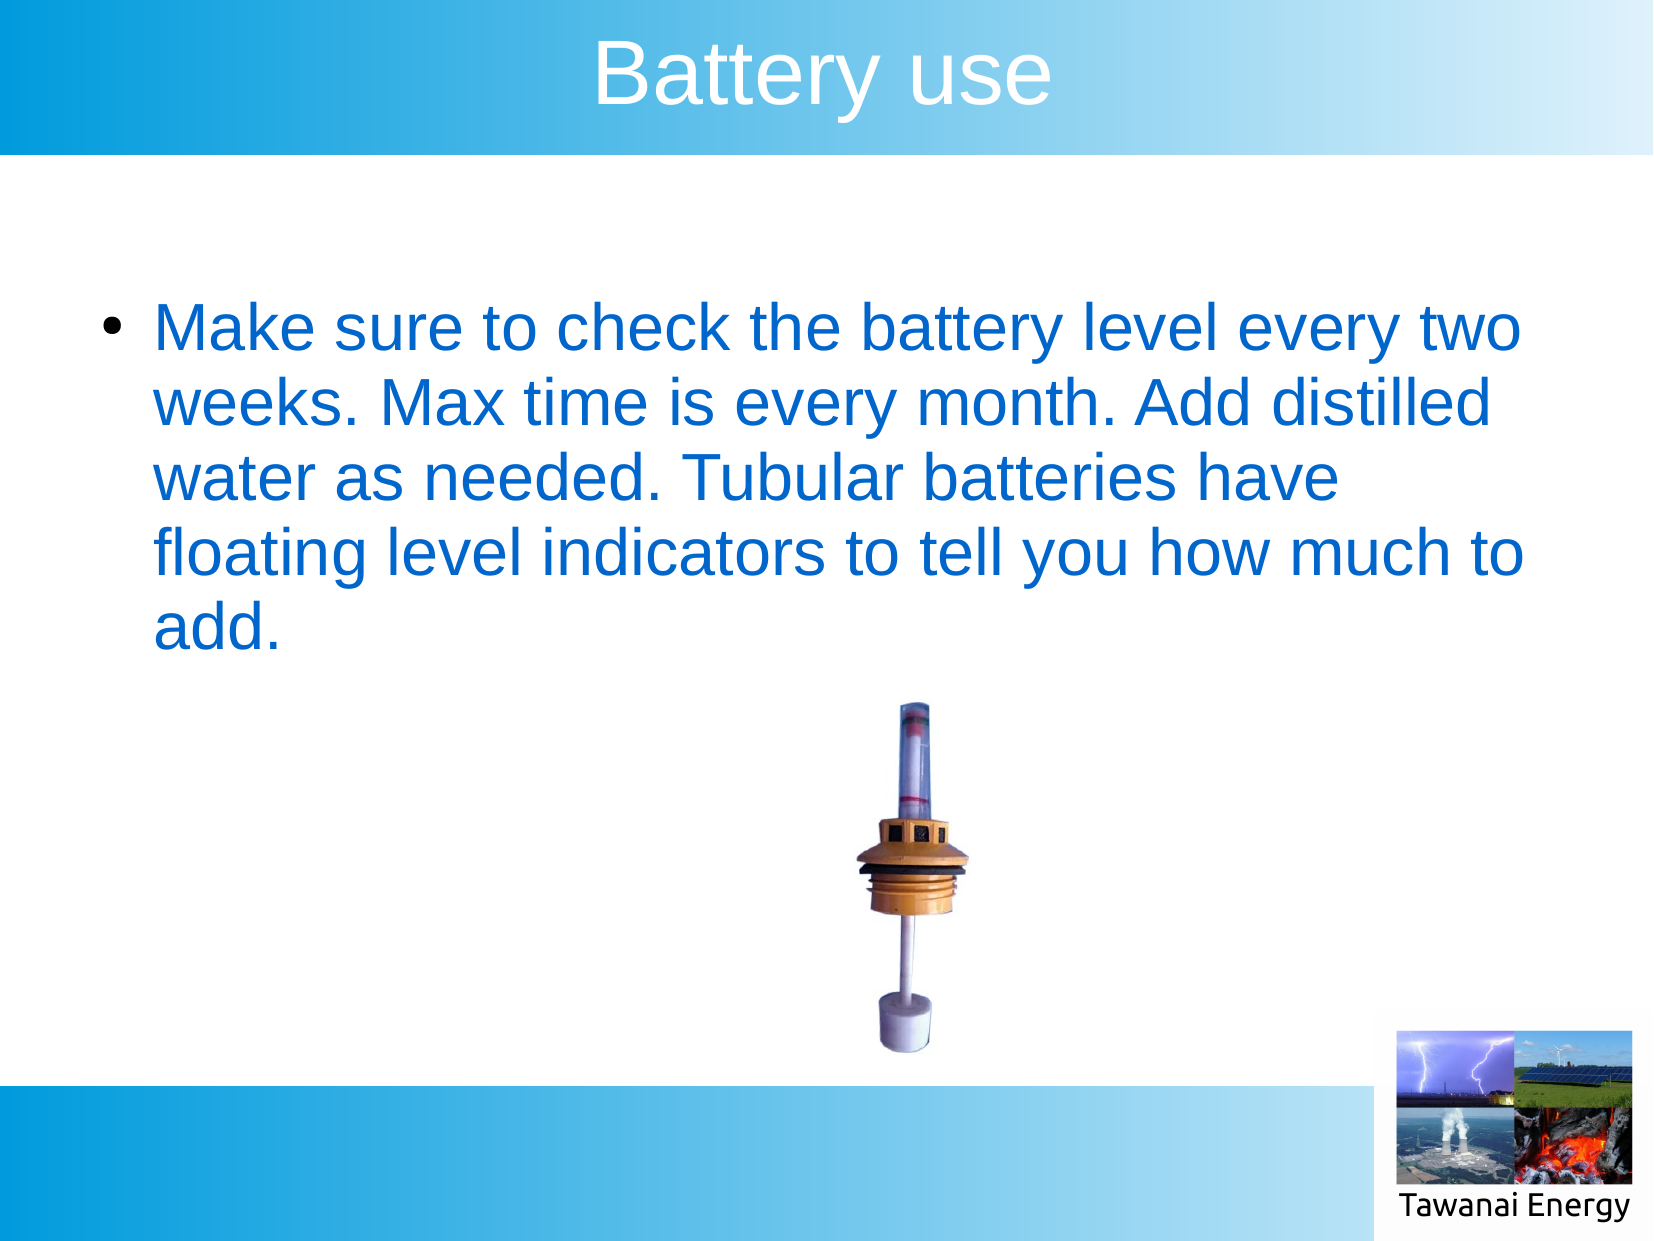

# Battery use
Make sure to check the battery level every two weeks. Max time is every month. Add distilled water as needed. Tubular batteries have floating level indicators to tell you how much to add.